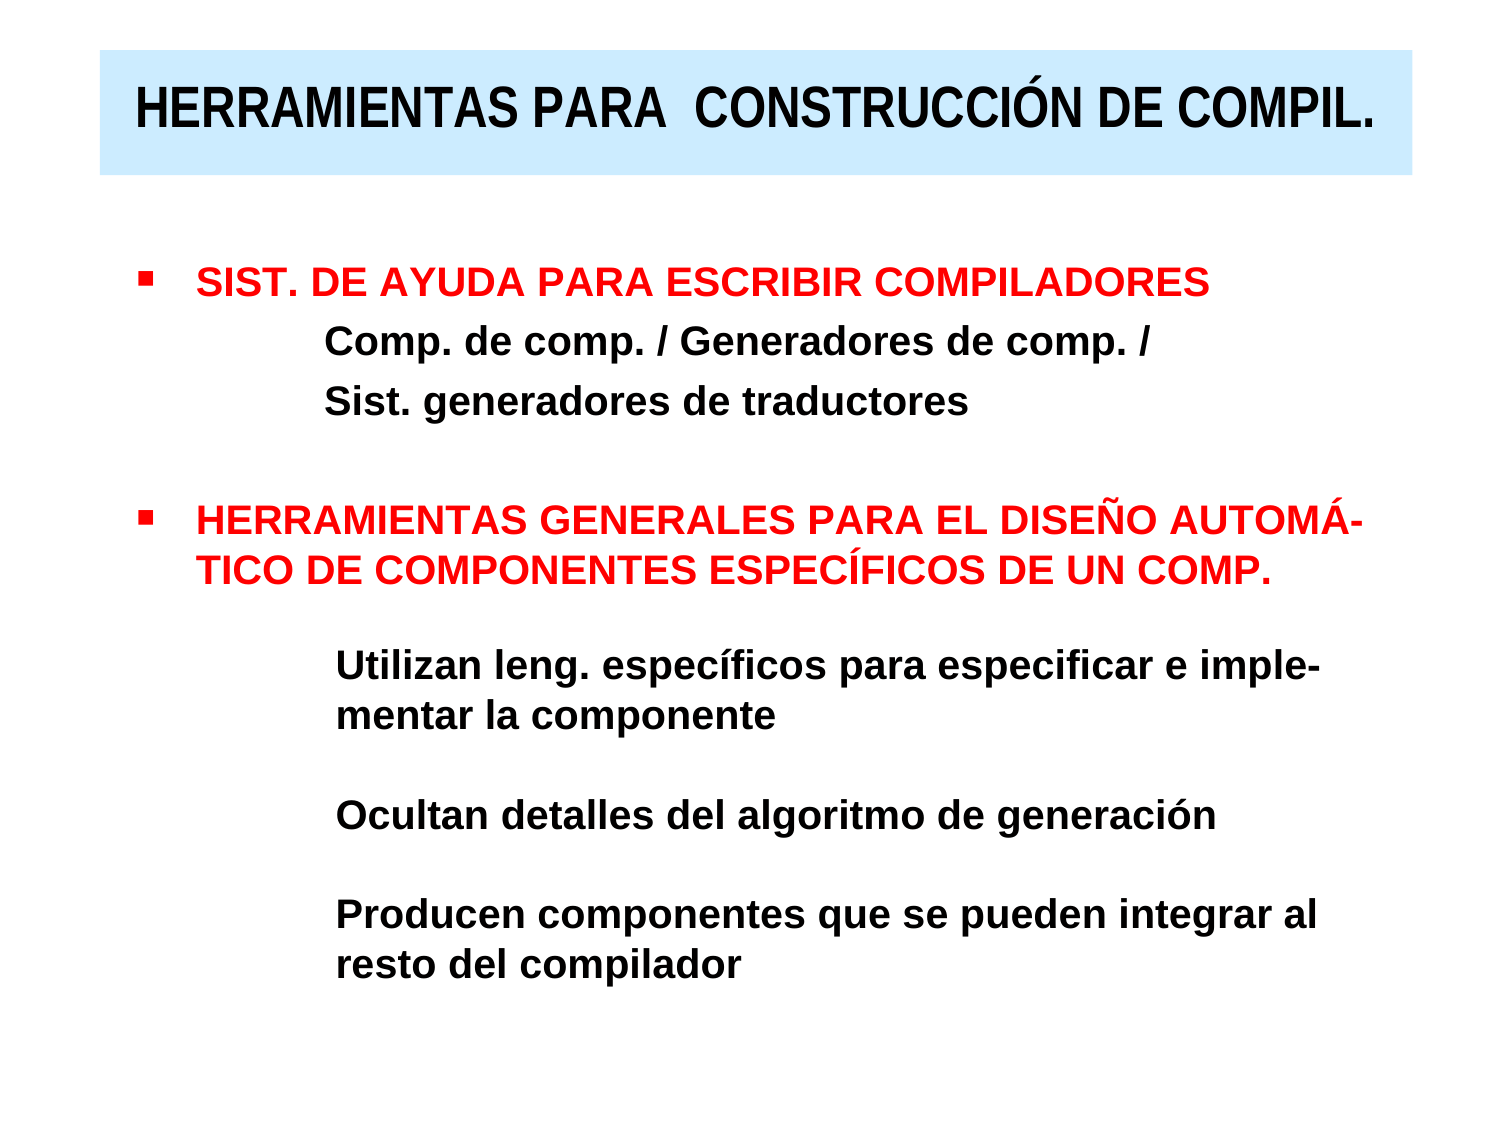

HERRAMIENTAS PARA CONSTRUCCIÓN DE COMPIL.
# SIST. DE AYUDA PARA ESCRIBIR COMPILADORES
 Comp. de comp. / Generadores de comp. /
 Sist. generadores de traductores
HERRAMIENTAS GENERALES PARA EL DISEÑO AUTOMÁ-TICO DE COMPONENTES ESPECÍFICOS DE UN COMP.
 Utilizan leng. específicos para especificar e imple-
 mentar la componente
 Ocultan detalles del algoritmo de generación
 Producen componentes que se pueden integrar al
 resto del compilador
Año 2004
34